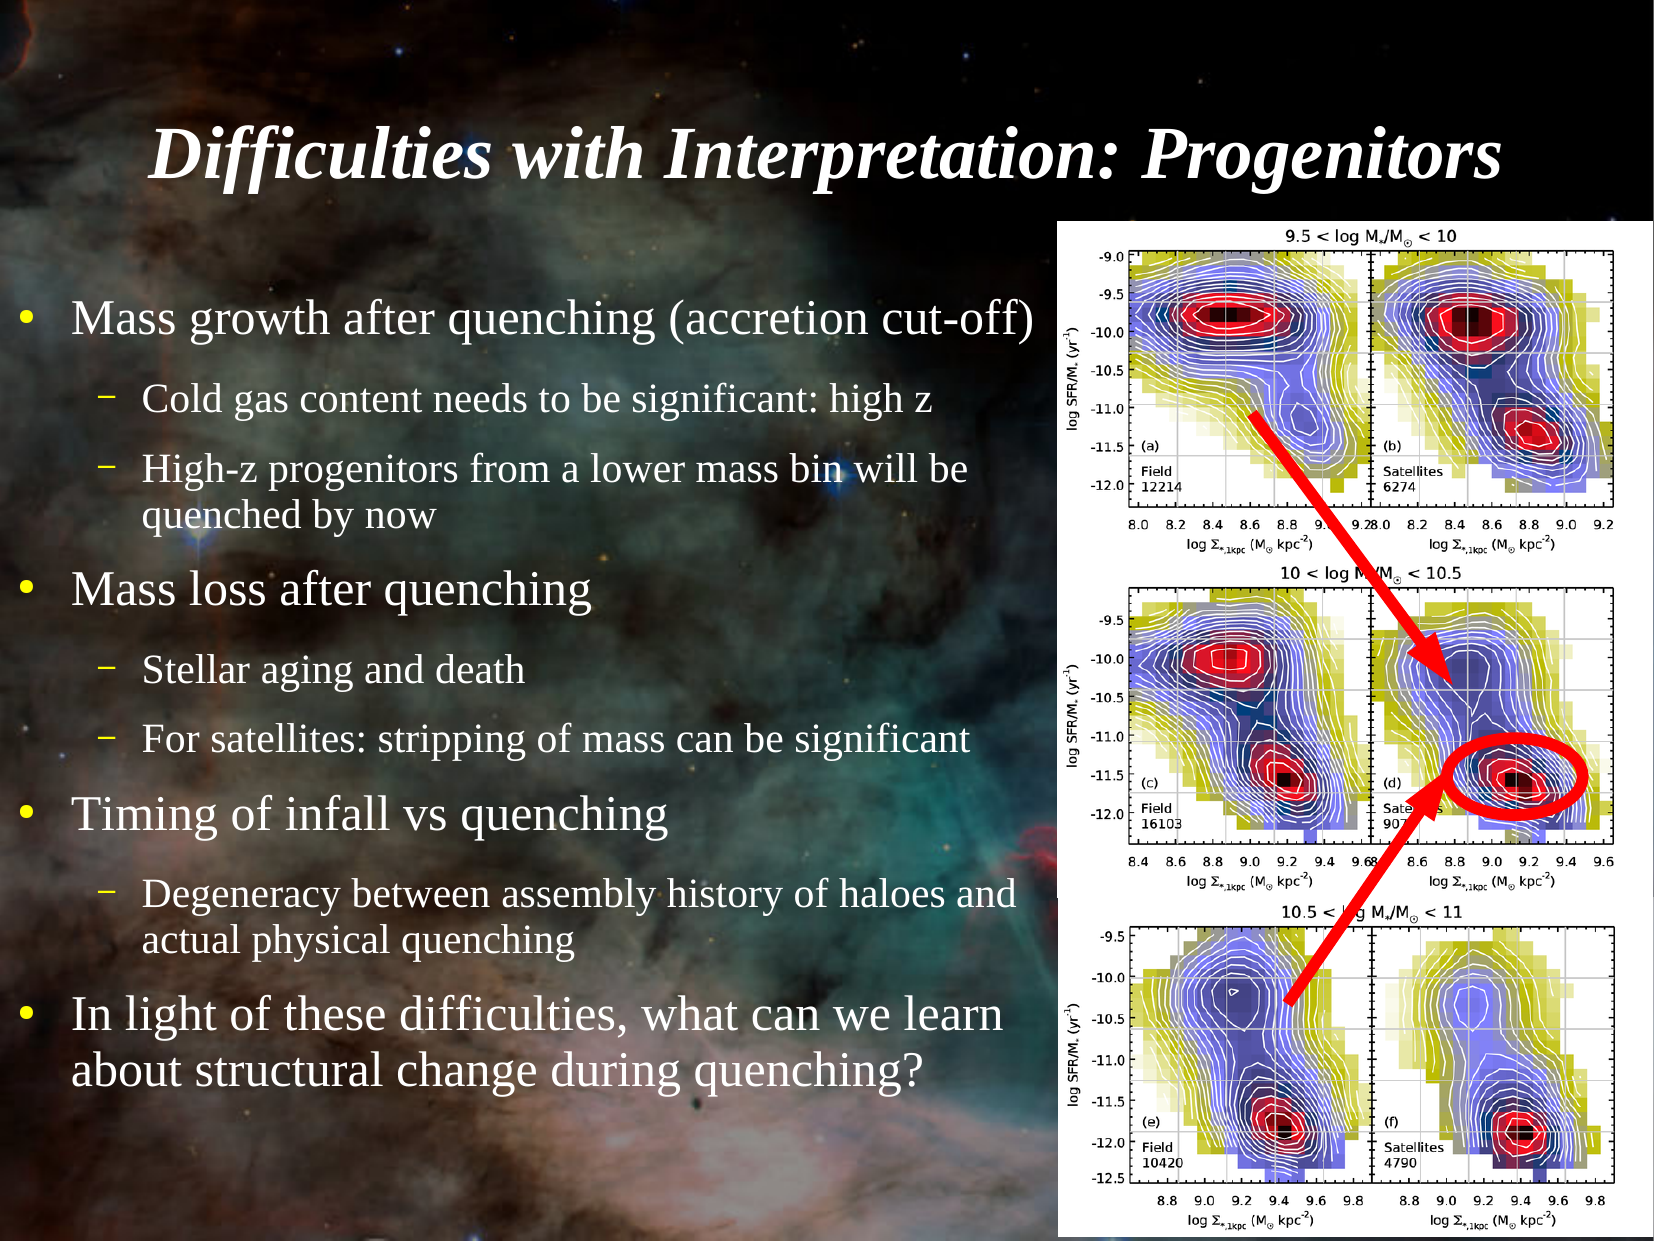

# Difficulties with Interpretation: Progenitors
Mass growth after quenching (accretion cut-off)
Cold gas content needs to be significant: high z
High-z progenitors from a lower mass bin will be quenched by now
Mass loss after quenching
Stellar aging and death
For satellites: stripping of mass can be significant
Timing of infall vs quenching
Degeneracy between assembly history of haloes and actual physical quenching
In light of these difficulties, what can we learn about structural change during quenching?